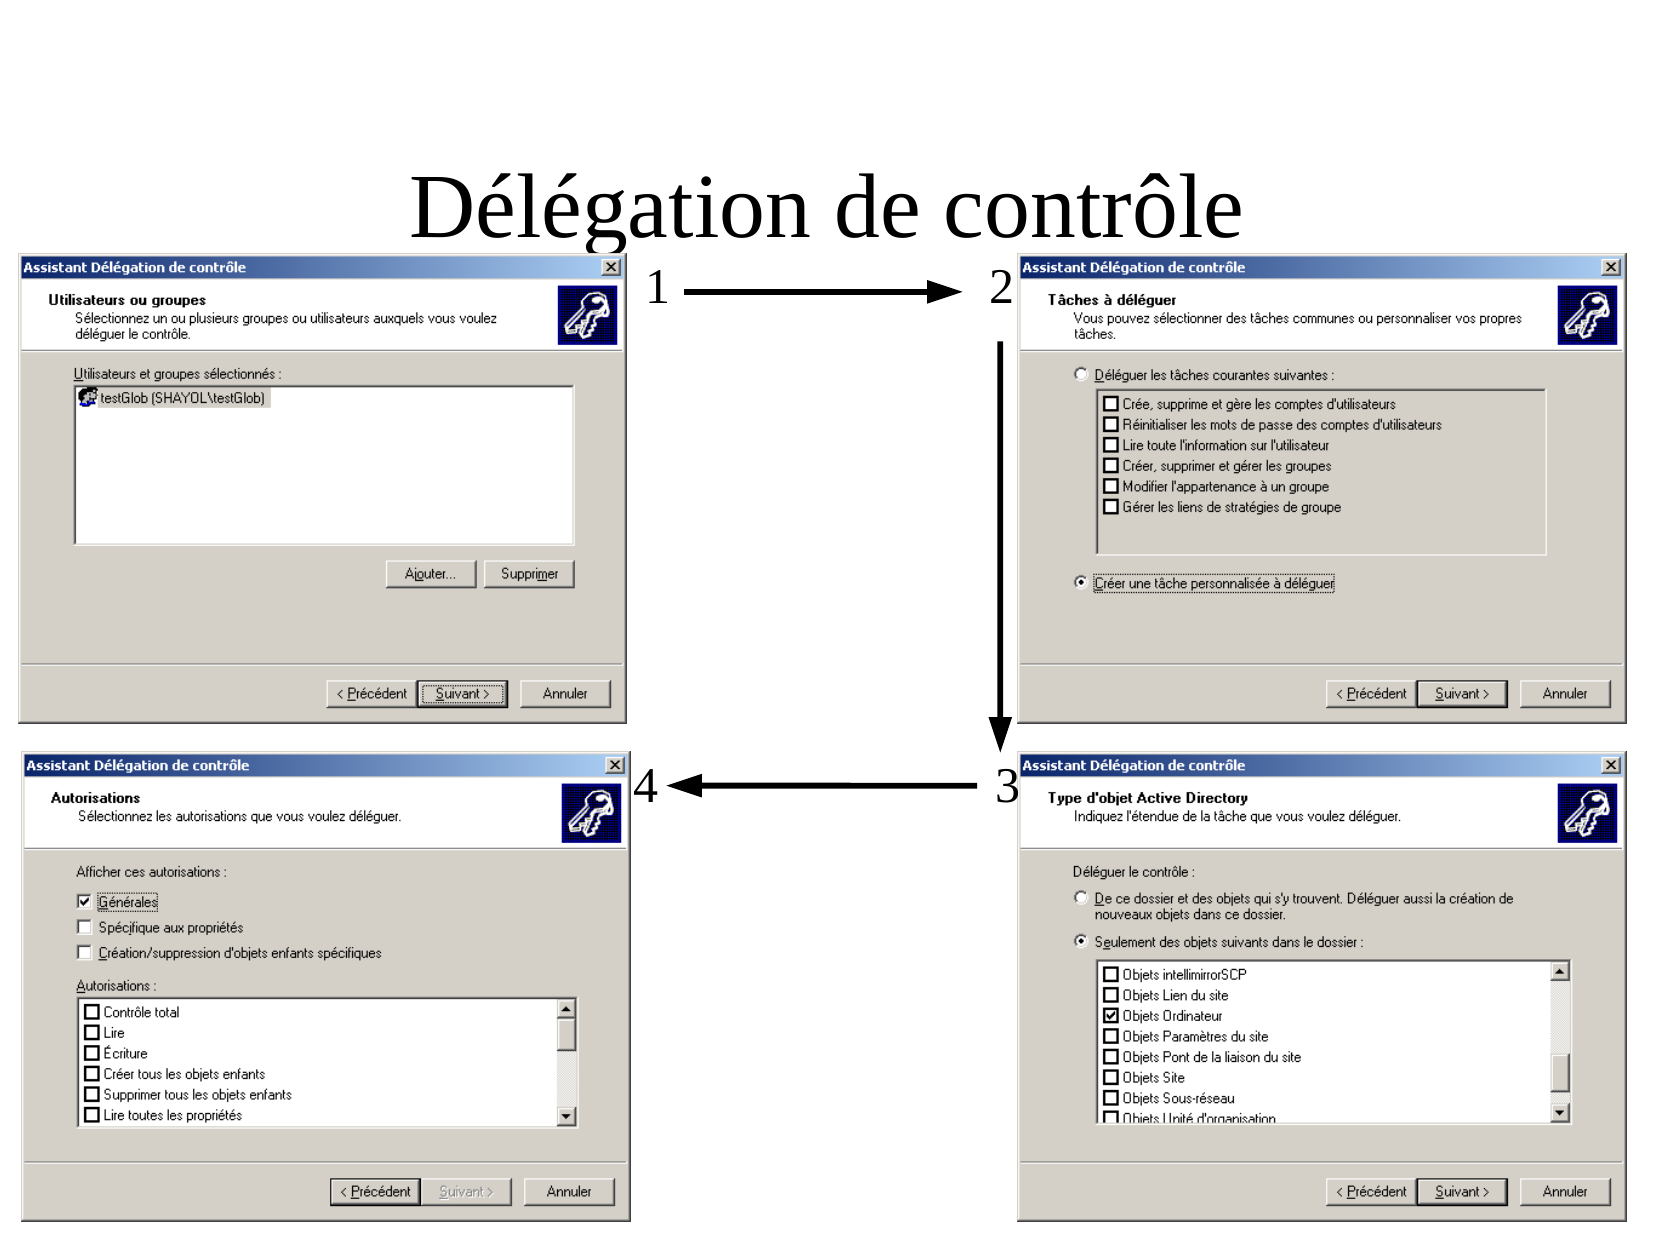

# Délégation de contrôle
1
2
4
3